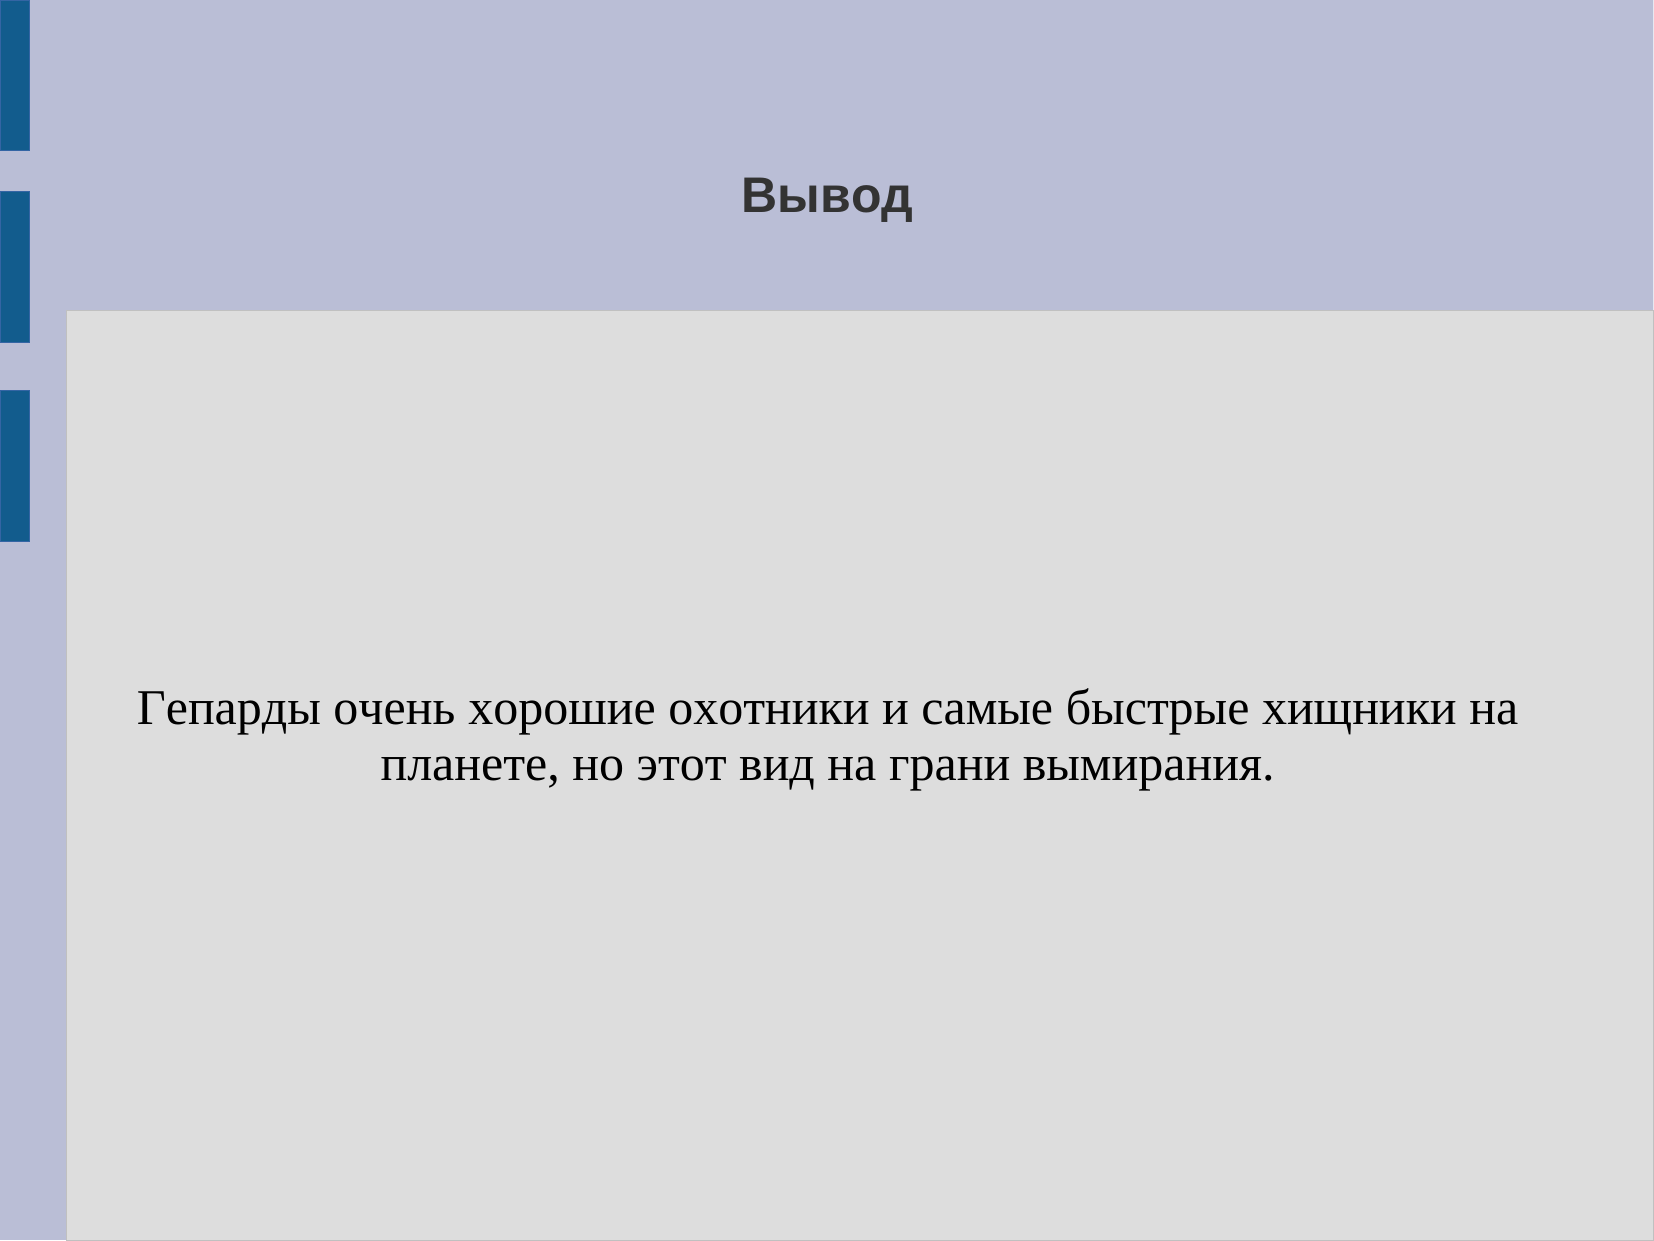

# Вывод
Гепарды очень хорошие охотники и самые быстрые хищники на планете, но этот вид на грани вымирания.